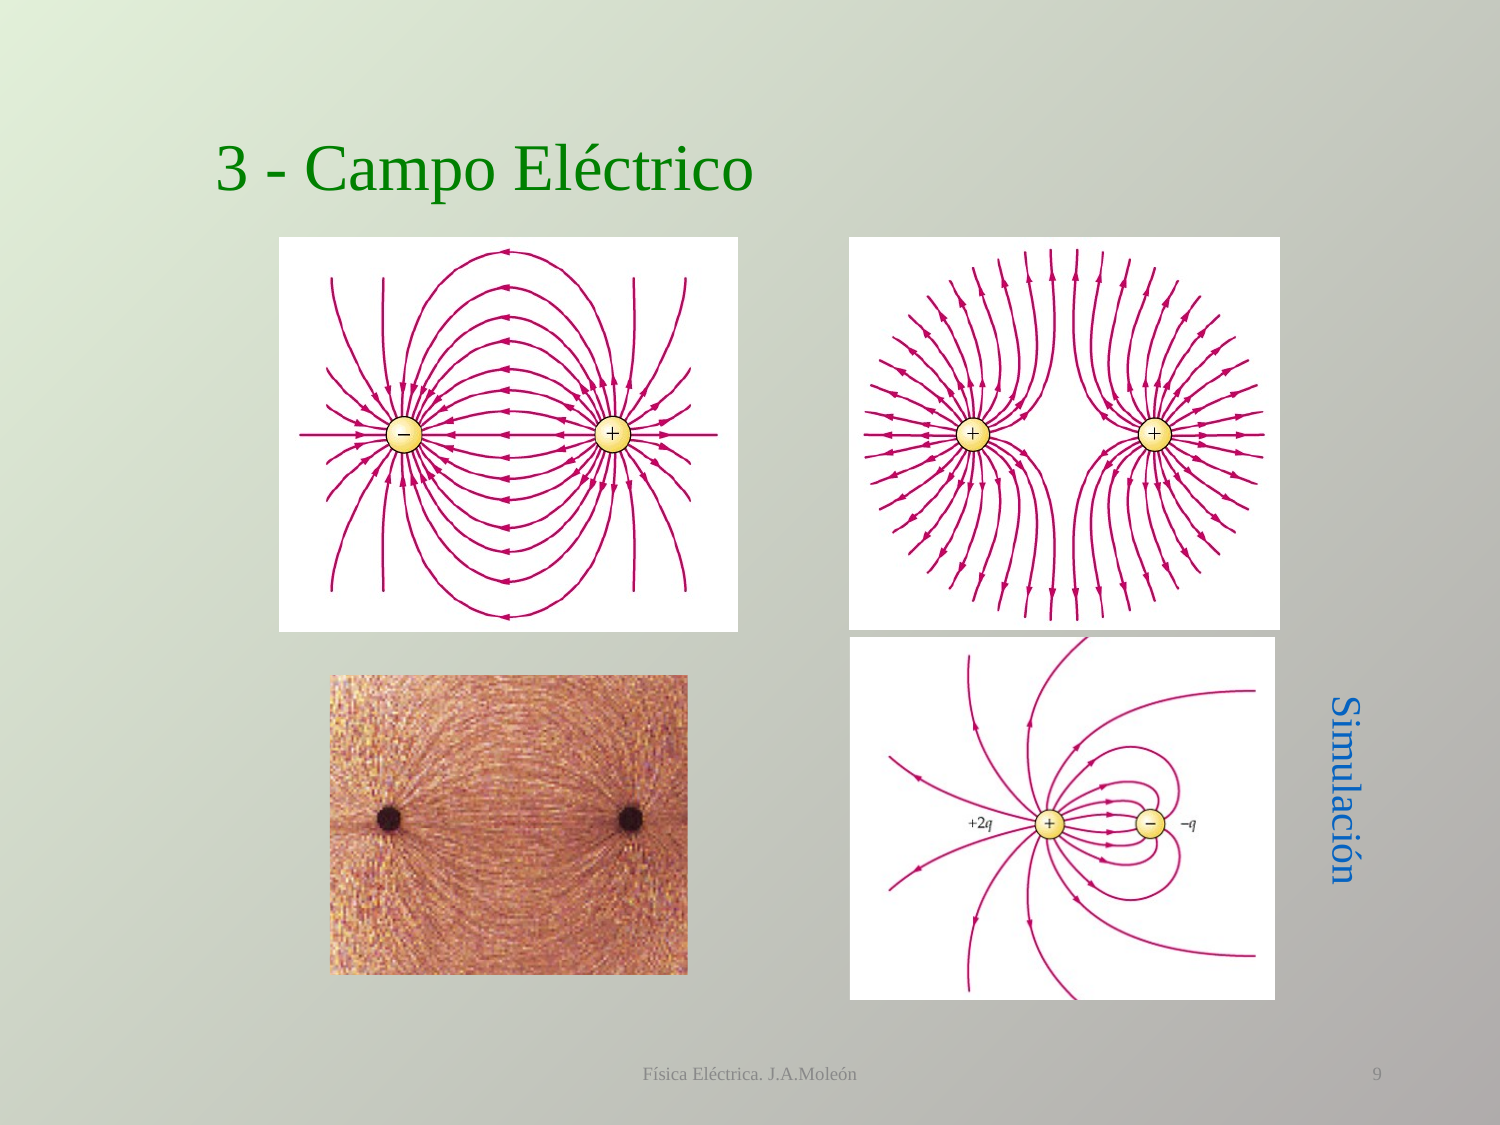

# 3 - Campo Eléctrico
Simulación
Física Eléctrica. J.A.Moleón